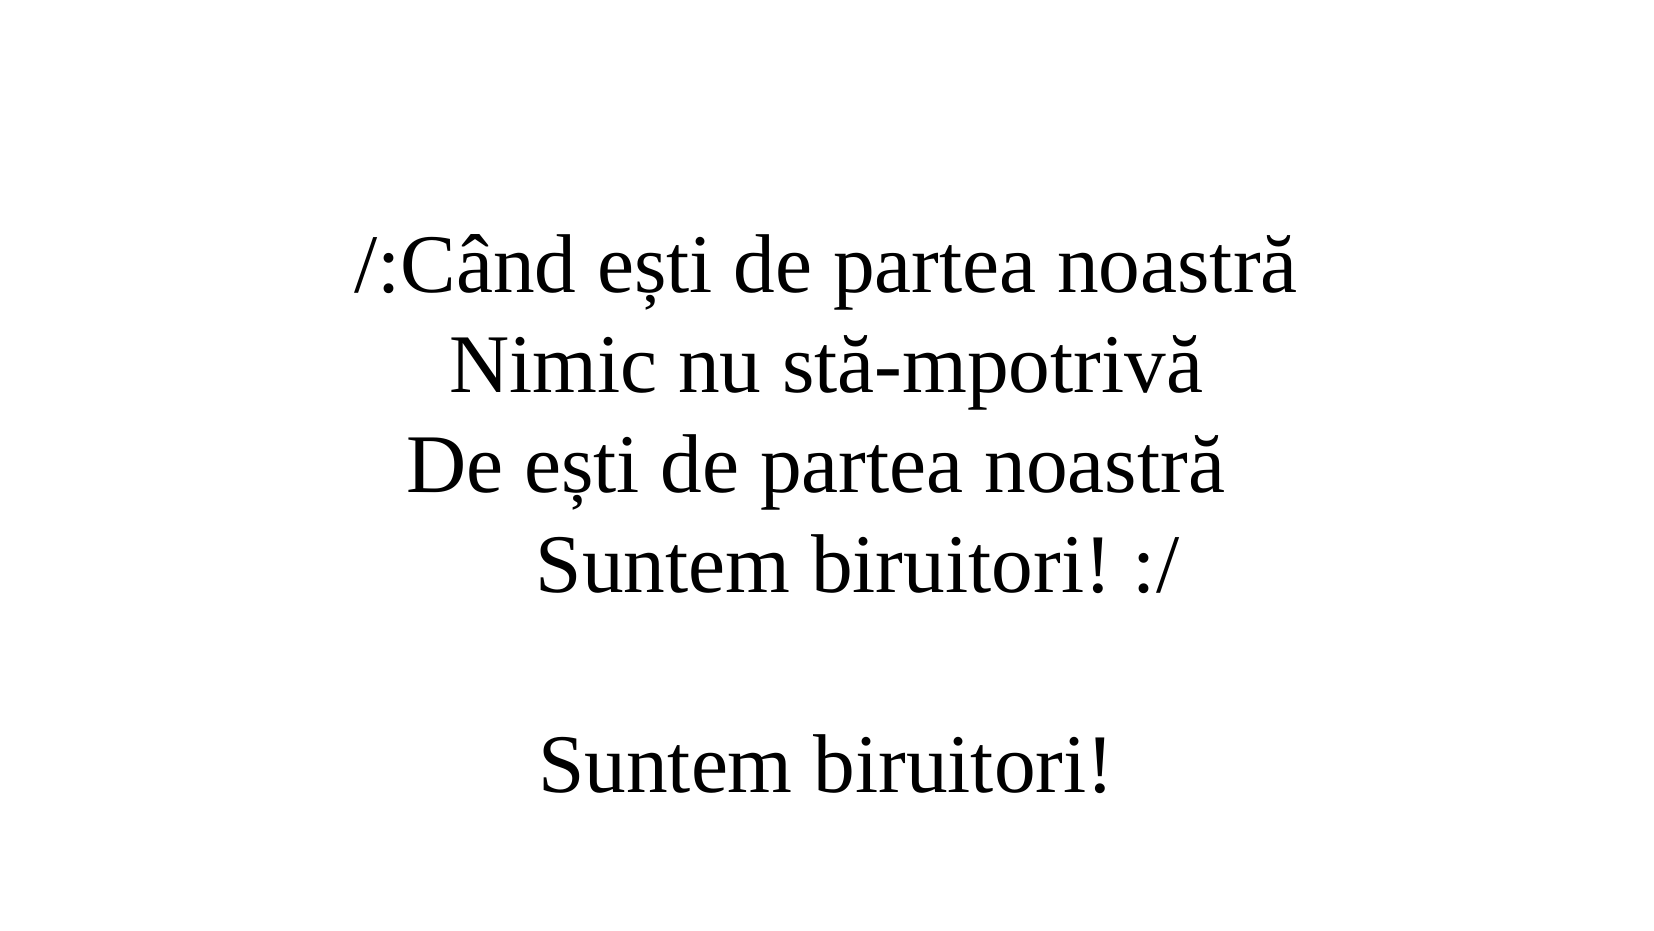

# /:Când ești de partea noastră
Nimic nu stă-mpotrivă
De ești de partea noastră
 Suntem biruitori! :/
Suntem biruitori!